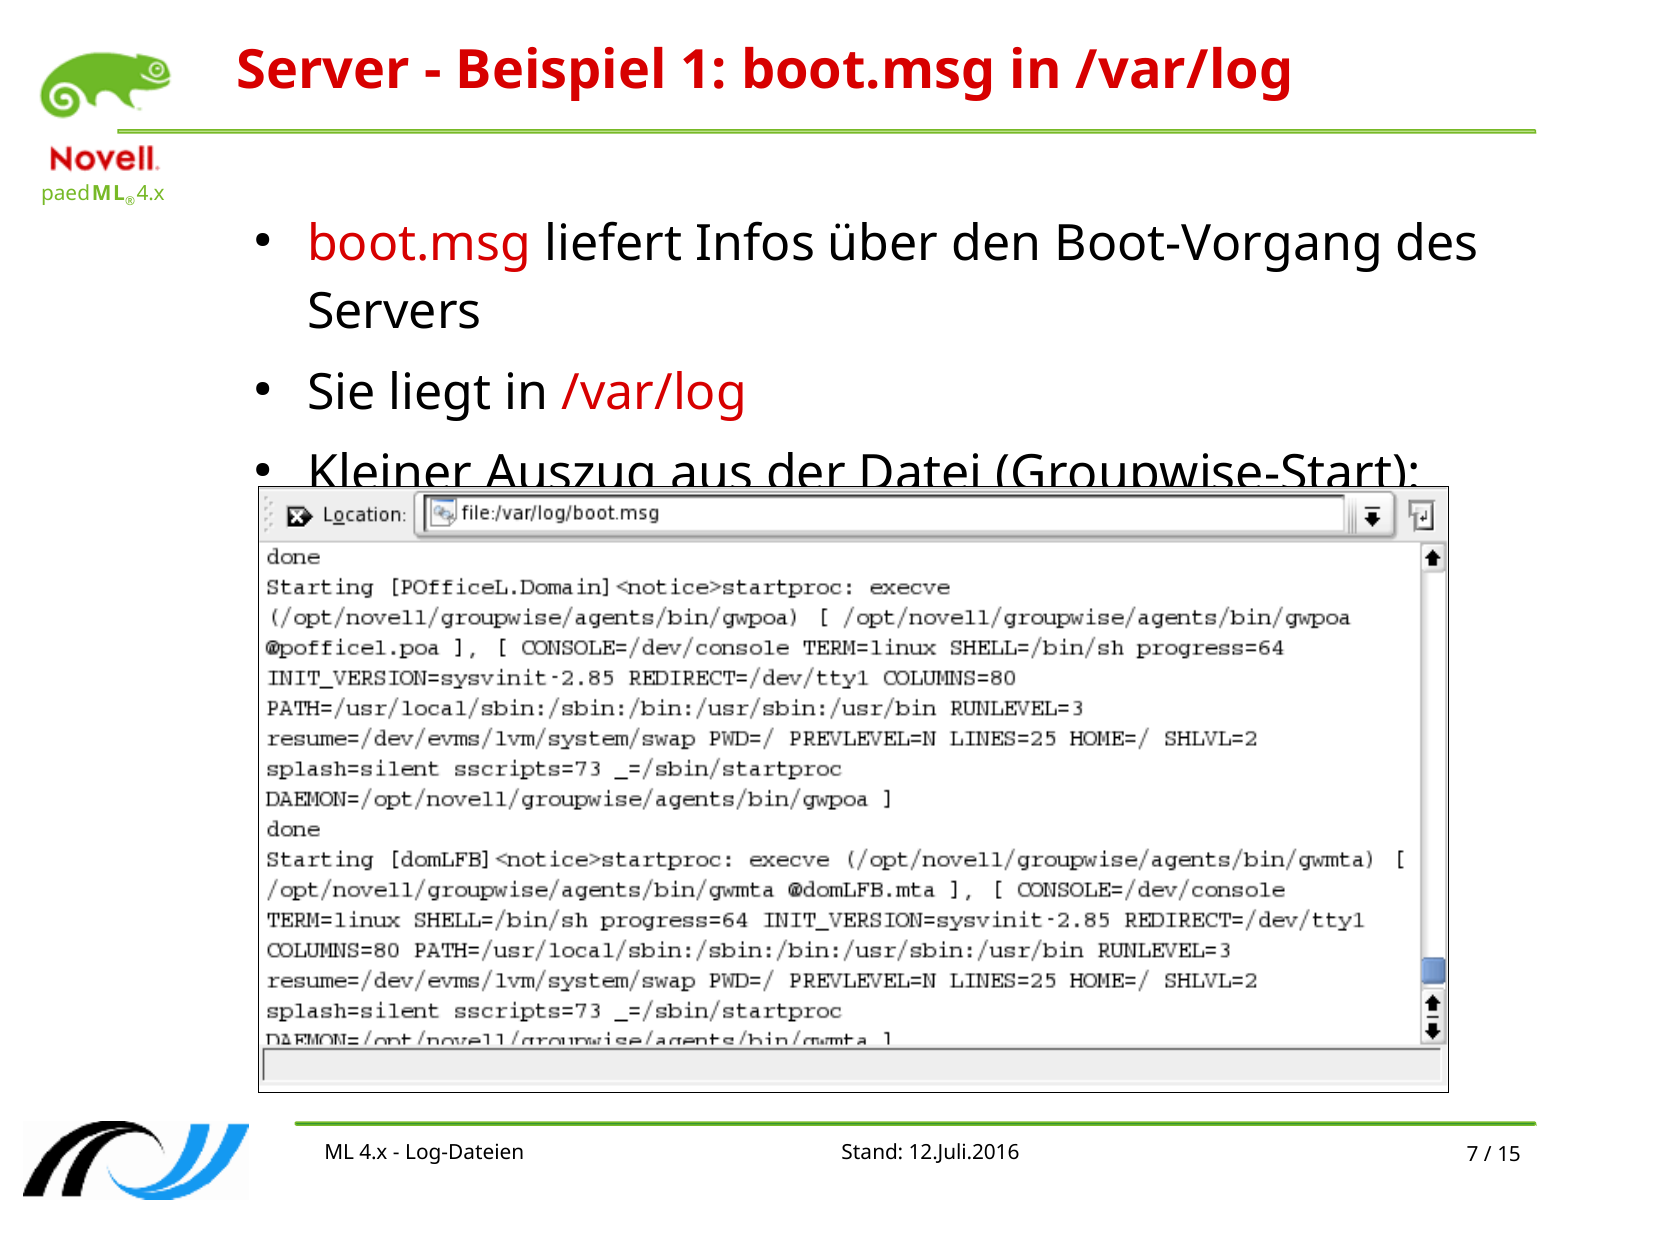

# Server - Beispiel 1: boot.msg in /var/log
boot.msg liefert Infos über den Boot-Vorgang des Servers
Sie liegt in /var/log
Kleiner Auszug aus der Datei (Groupwise-Start):
ML 4.x - Log-Dateien
12.Juli.2016
7